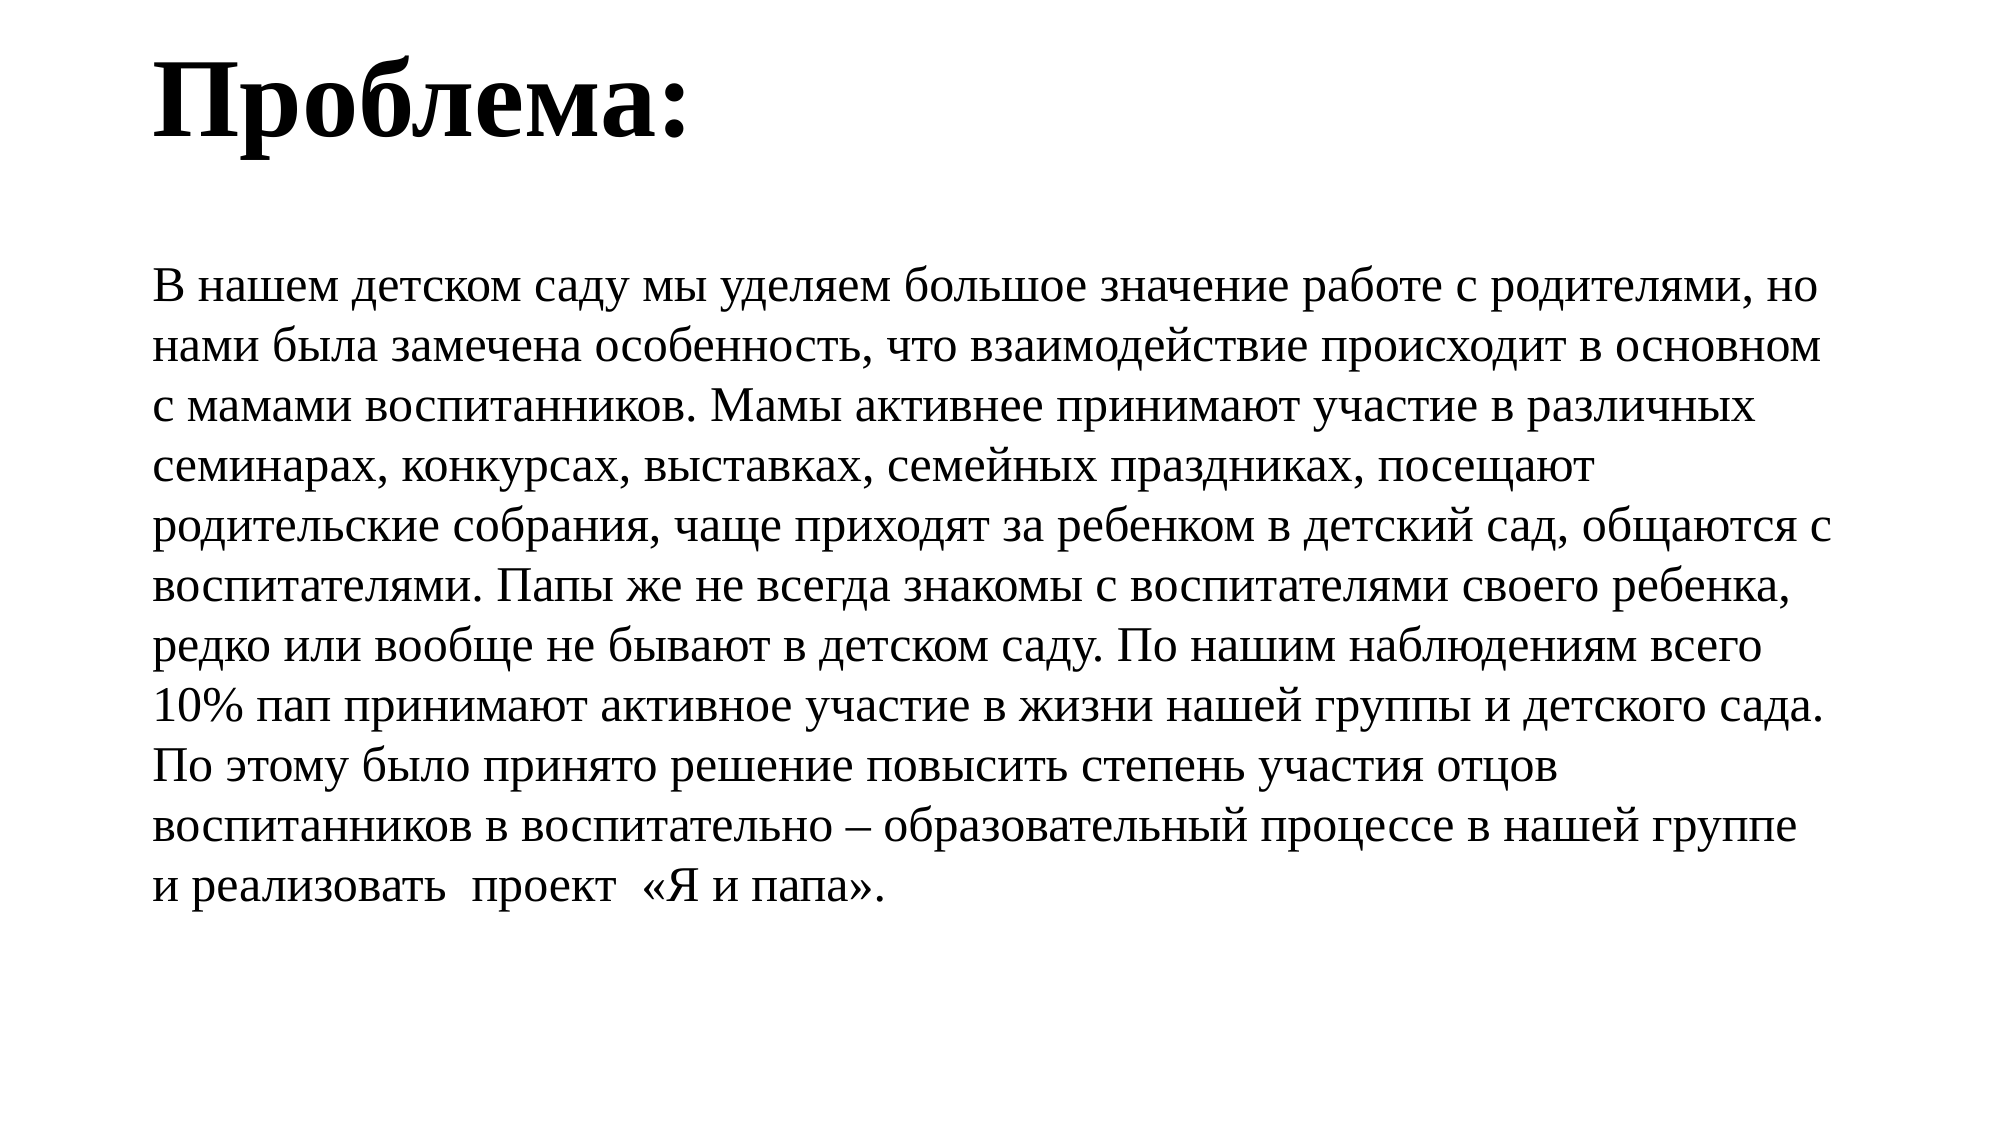

# Проблема:
В нашем детском саду мы уделяем большое значение работе с родителями, но нами была замечена особенность, что взаимодействие происходит в основном с мамами воспитанников. Мамы активнее принимают участие в различных семинарах, конкурсах, выставках, семейных праздниках, посещают родительские собрания, чаще приходят за ребенком в детский сад, общаются с воспитателями. Папы же не всегда знакомы с воспитателями своего ребенка, редко или вообще не бывают в детском саду. По нашим наблюдениям всего 10% пап принимают активное участие в жизни нашей группы и детского сада. По этому было принято решение повысить степень участия отцов воспитанников в воспитательно – образовательный процессе в нашей группе и реализовать проект «Я и папа».